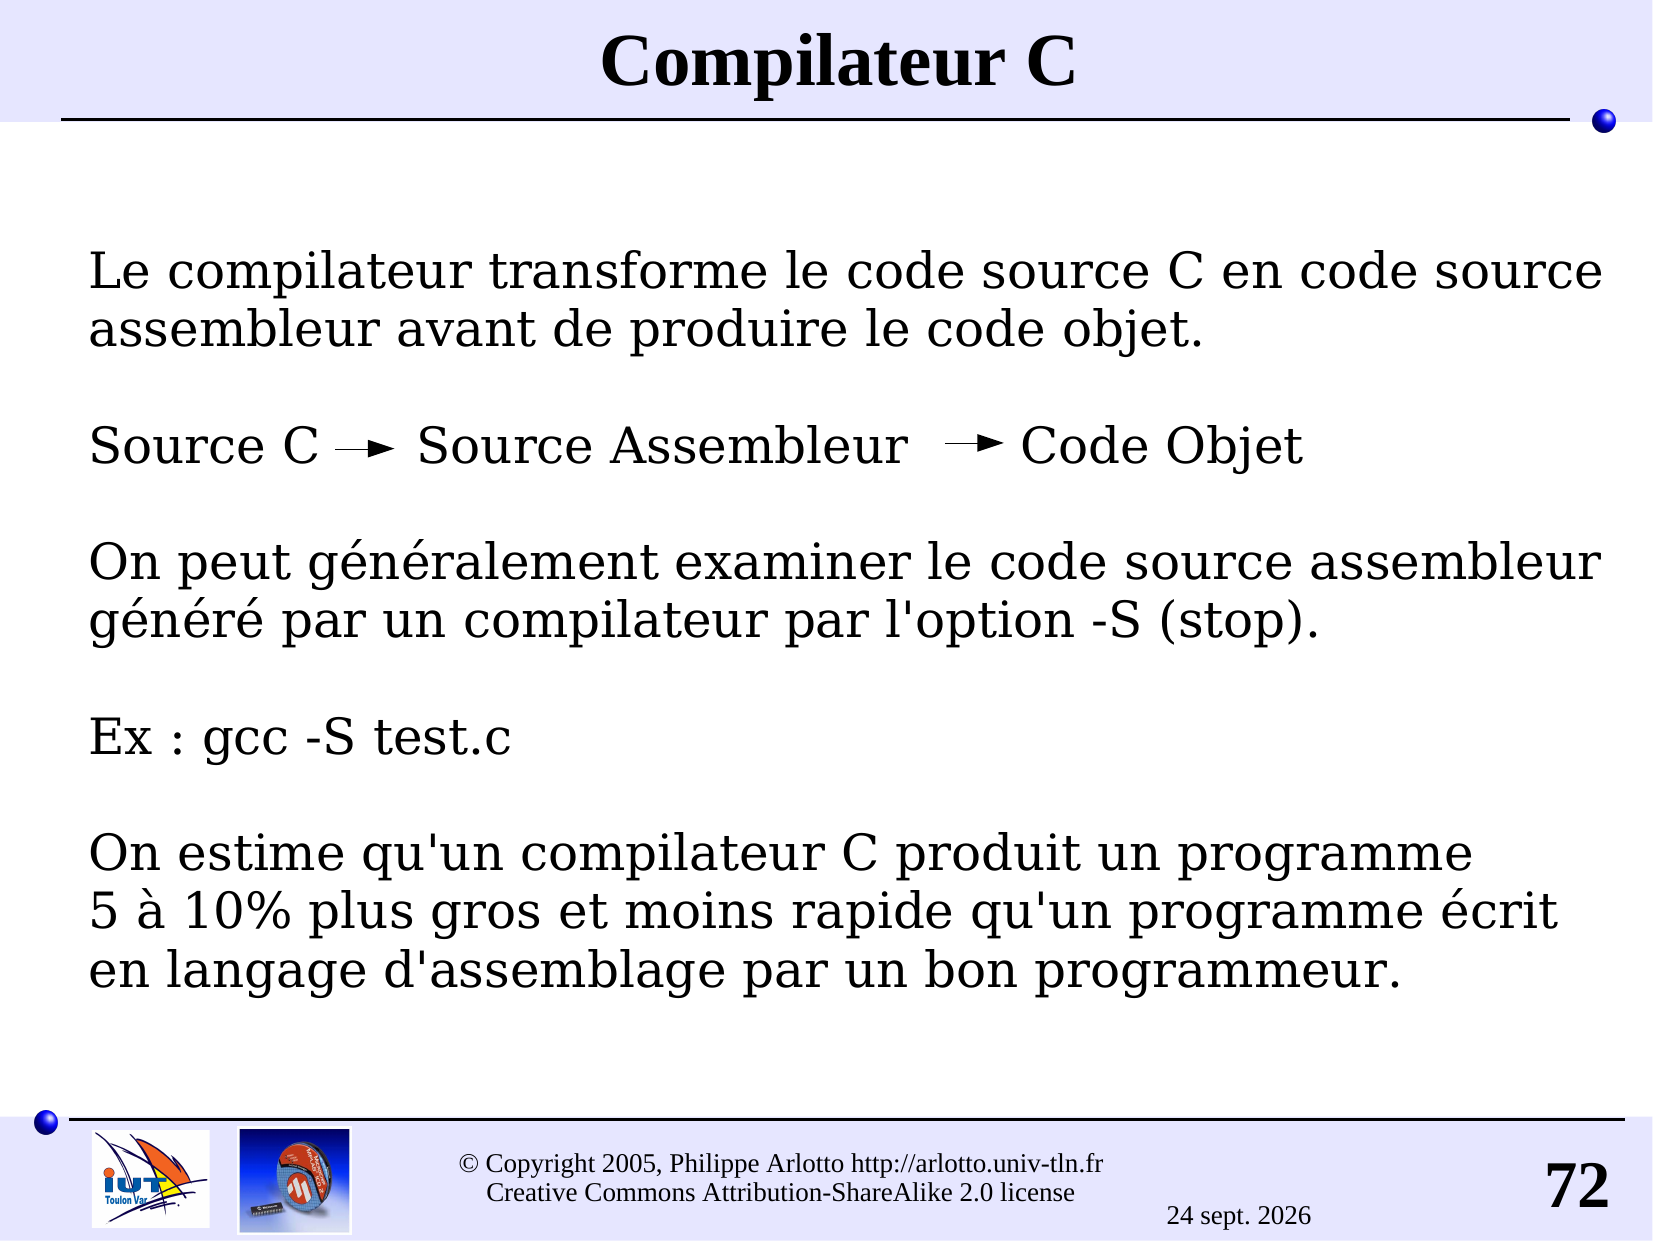

# Compilateur C
Le compilateur transforme le code source C en code source
assembleur avant de produire le code objet.
Source C Source Assembleur Code Objet
On peut généralement examiner le code source assembleur
généré par un compilateur par l'option -S (stop).
Ex : gcc -S test.c
On estime qu'un compilateur C produit un programme
5 à 10% plus gros et moins rapide qu'un programme écrit
en langage d'assemblage par un bon programmeur.